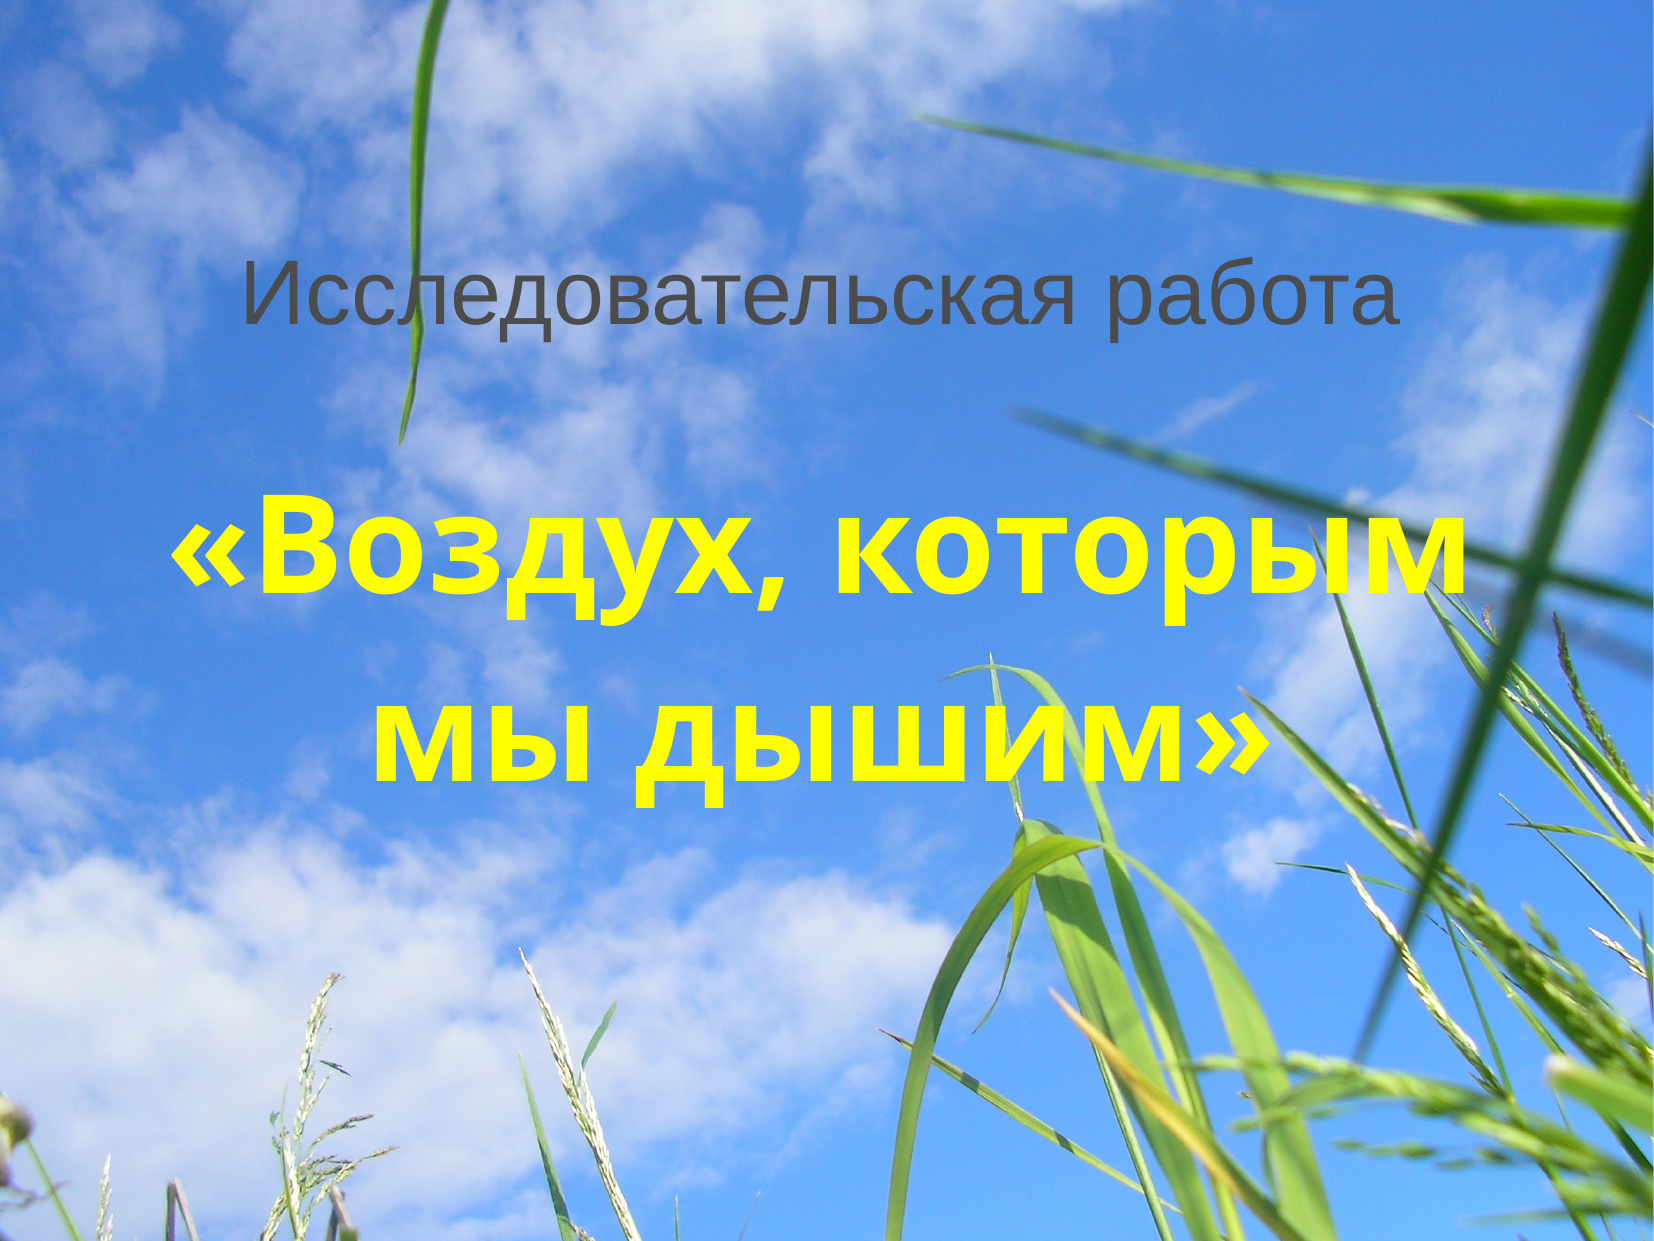

# Исследовательская работа «Воздух, которым мы дышим»